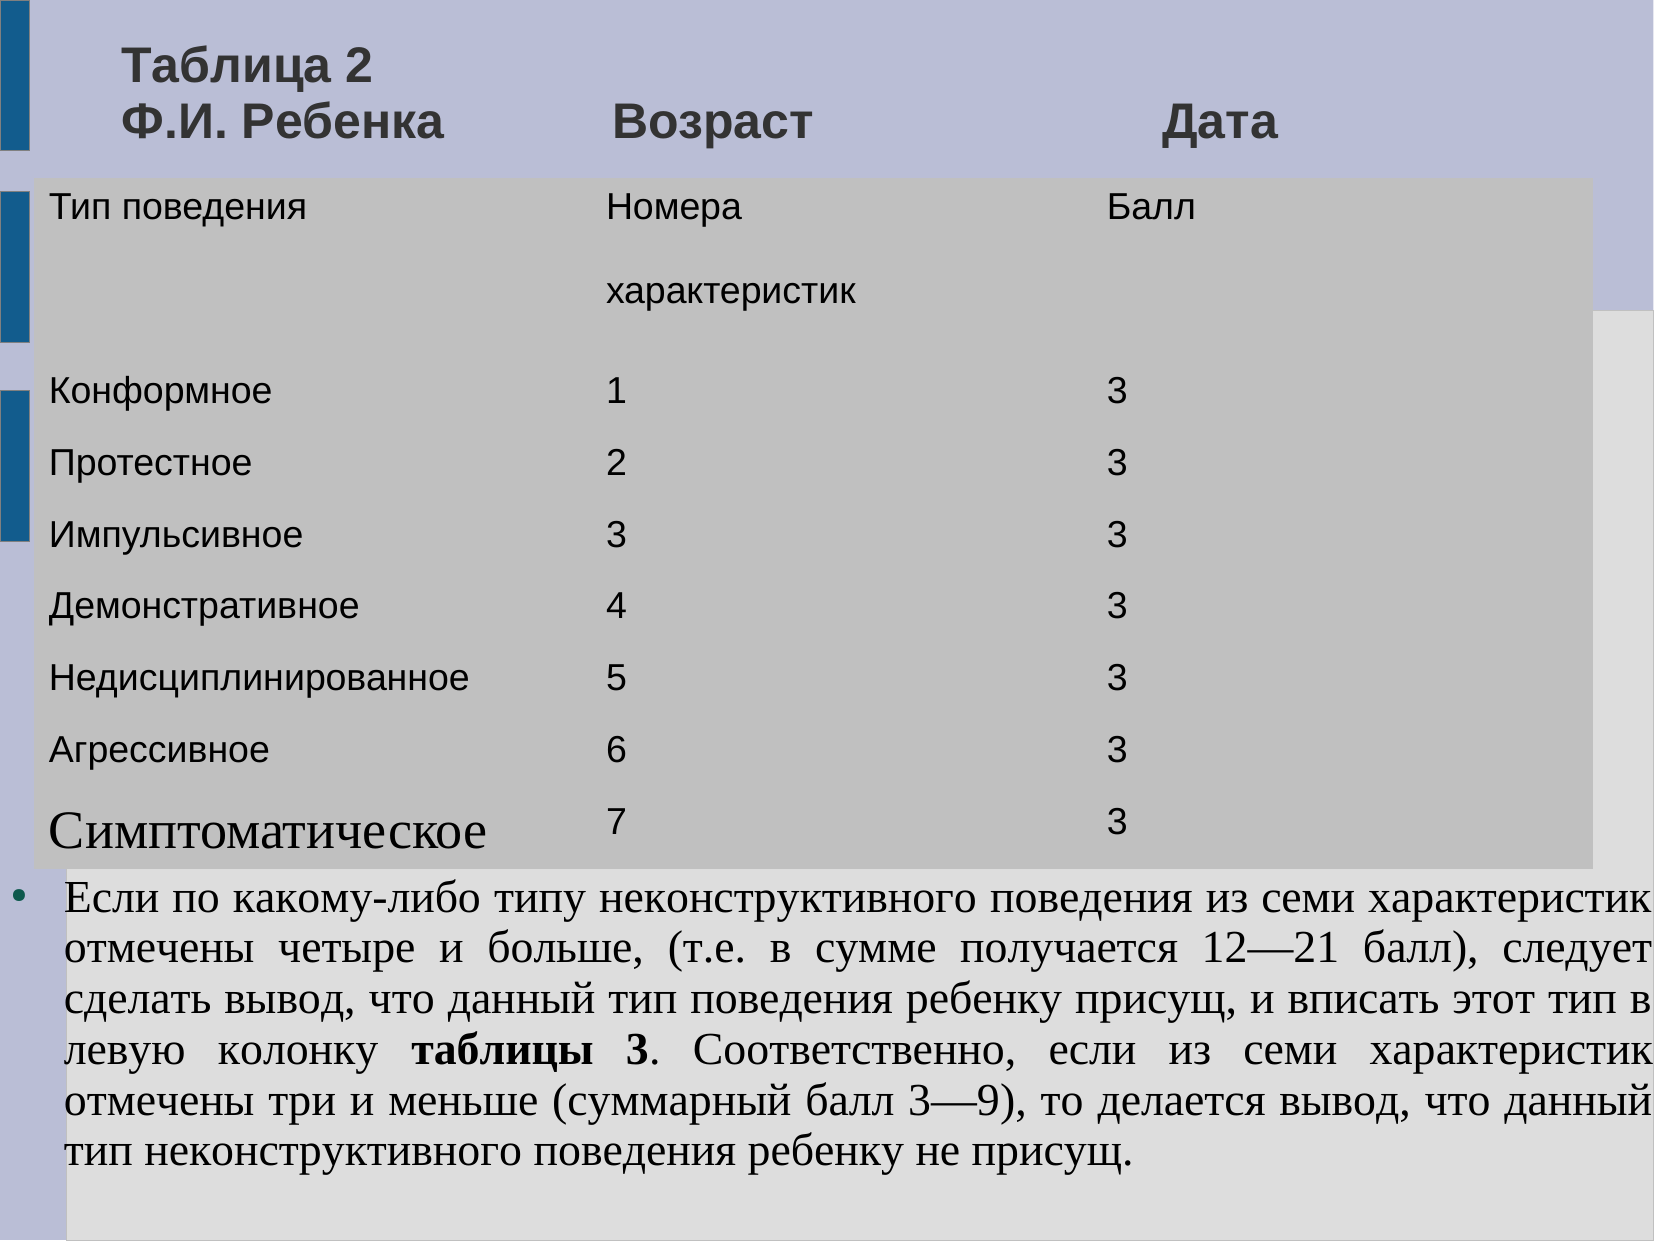

# Таблица 2 Ф.И. Ребенка Возраст Дата
| Тип поведения | Номера характеристик | Балл |
| --- | --- | --- |
| Конформное | 1 | 3 |
| Протестное | 2 | 3 |
| Импульсивное | 3 | 3 |
| Демонстративное | 4 | 3 |
| Недисциплинированное | 5 | 3 |
| Агрессивное | 6 | 3 |
| Симптоматическое | 7 | 3 |
Если по какому-либо типу неконструктивного поведения из семи характеристик отмечены четыре и больше, (т.е. в сумме получается 12—21 балл), следует сделать вывод, что данный тип поведения ребенку присущ, и вписать этот тип в левую колонку таблицы 3. Соответственно, если из семи характеристик отмечены три и меньше (суммарный балл 3—9), то делается вывод, что данный тип неконструктивного поведения ребенку не присущ.